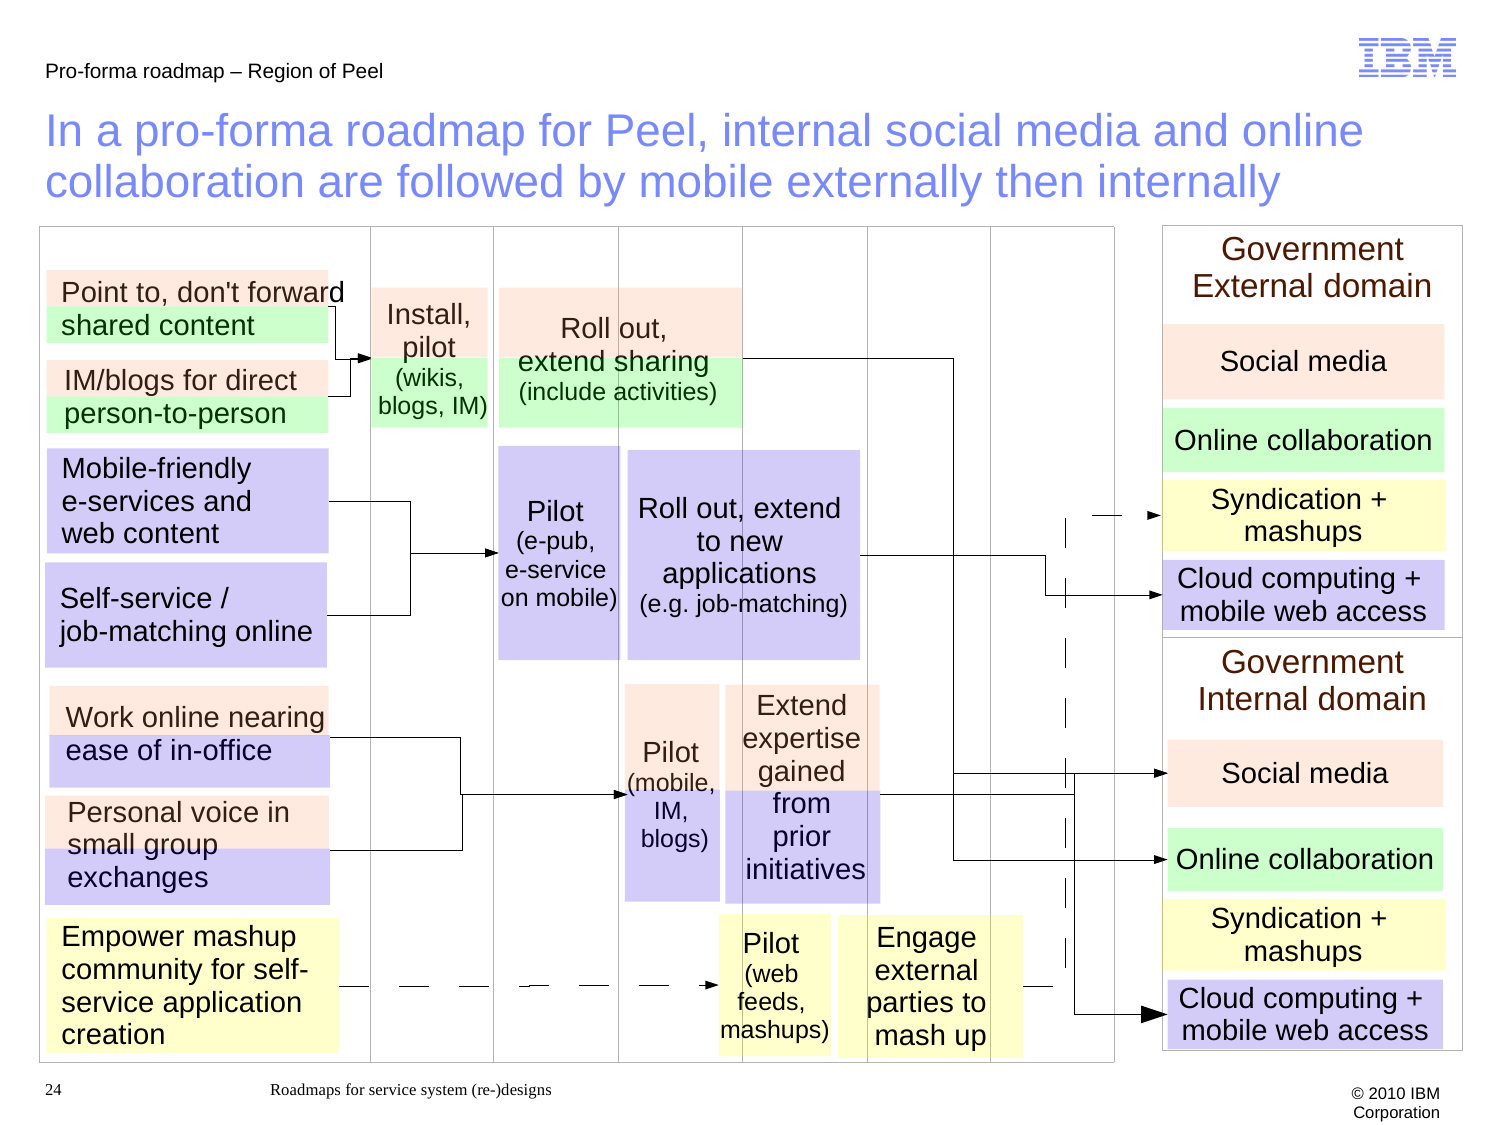

Pro-forma roadmap – Region of Peel
# In a pro-forma roadmap for Peel, internal social media and online collaboration are followed by mobile externally then internally
| Government External domain |
| --- |
| Government Internal domain |
Point to, don't forward
shared content
Install,
pilot
(wikis,
blogs, IM)
Roll out,
extend sharing
(include activities)
Social media
IM/blogs for direct
person-to-person
Online collaboration
Pilot
(e-pub,
e-service
on mobile)
Mobile-friendly
e-services and
web content
Roll out, extend
to new
applications
(e.g. job-matching)
Syndication +
mashups
Cloud computing +
mobile web access
Self-service /
job-matching online
Work online nearing
ease of in-office
Extend
expertise
gained
from
prior
initiatives
Pilot
(mobile,
IM,
blogs)
Social media
Personal voice in
small group
exchanges
Online collaboration
Syndication +
mashups
Pilot
(web
feeds,
mashups)
Engage
external
parties to
mash up
Empower mashup
community for self-
service application
creation
Cloud computing +
mobile web access
24
Roadmaps for service system (re-)designs